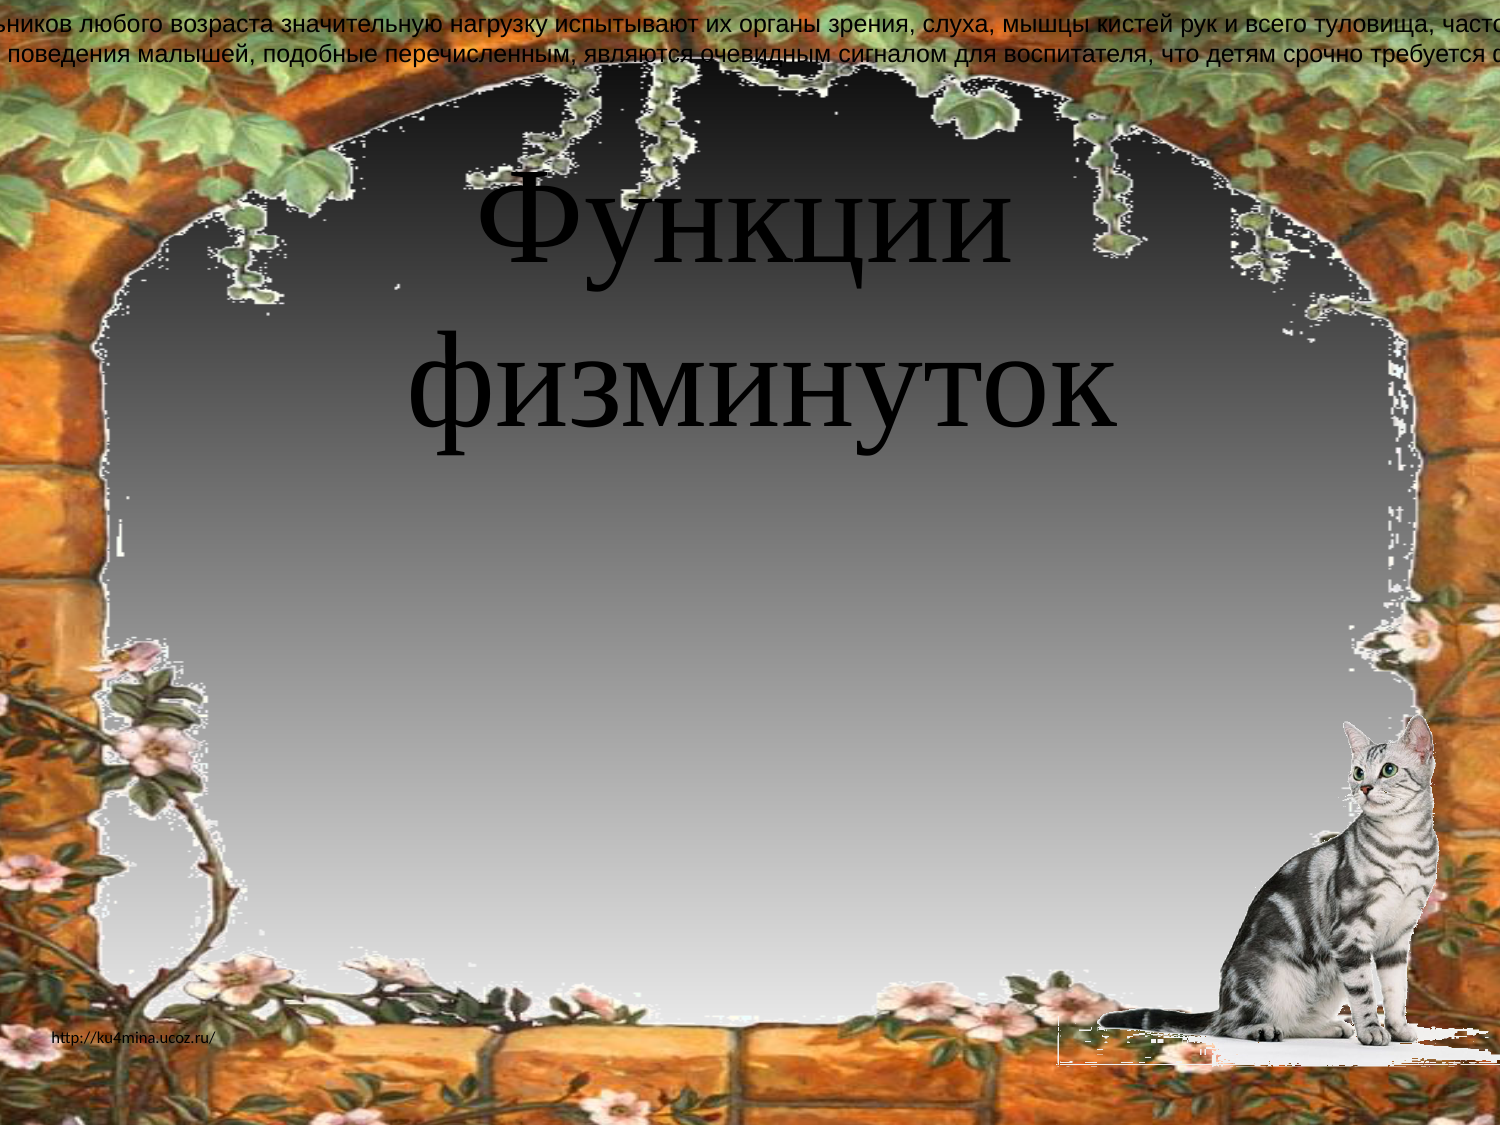

По данным ученых-физиологов образовательная деятельность требует от детей большого нервного напряжения. Во время непосредственной образовательной деятельности у дошкольников любого возраста значительную нагрузку испытывают их органы зрения, слуха, мышцы кистей рук и всего туловища, часто длительно находящегося в статическом положении. Внешними проявлениями утомления являются потеря интереса и внимания, ослабление памяти, снижение работоспособности. У некоторых детей излишняя подвижность сменяется вялостью: они начинают отворачиваться от воспитателя, потягиваться, зевать, переговариваться друг с другом. Малейшие признаки поведения малышей, подобные перечисленным, являются очевидным сигналом для воспитателя, что детям срочно требуется физминутка
# Функции физминуток